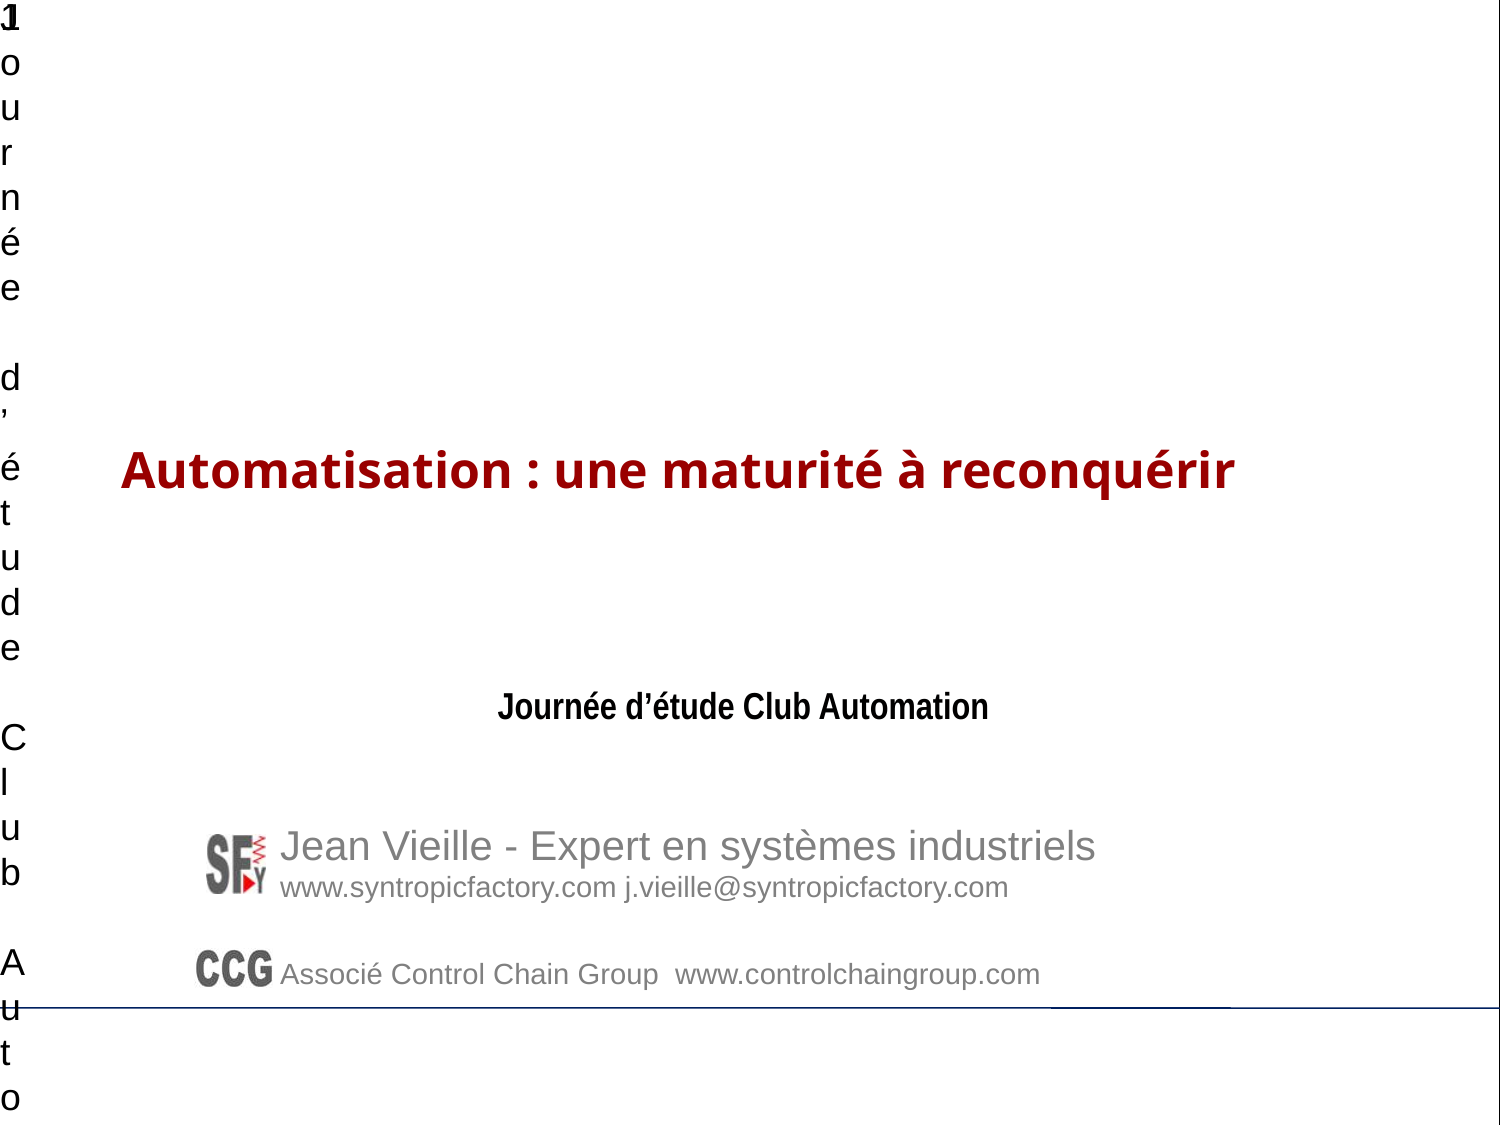

Journée d’étude Club Automation 3/10/2013 - Jean Vieille
Automatisation : une maturité à reconquérir
# Journée d’étude Club Automation